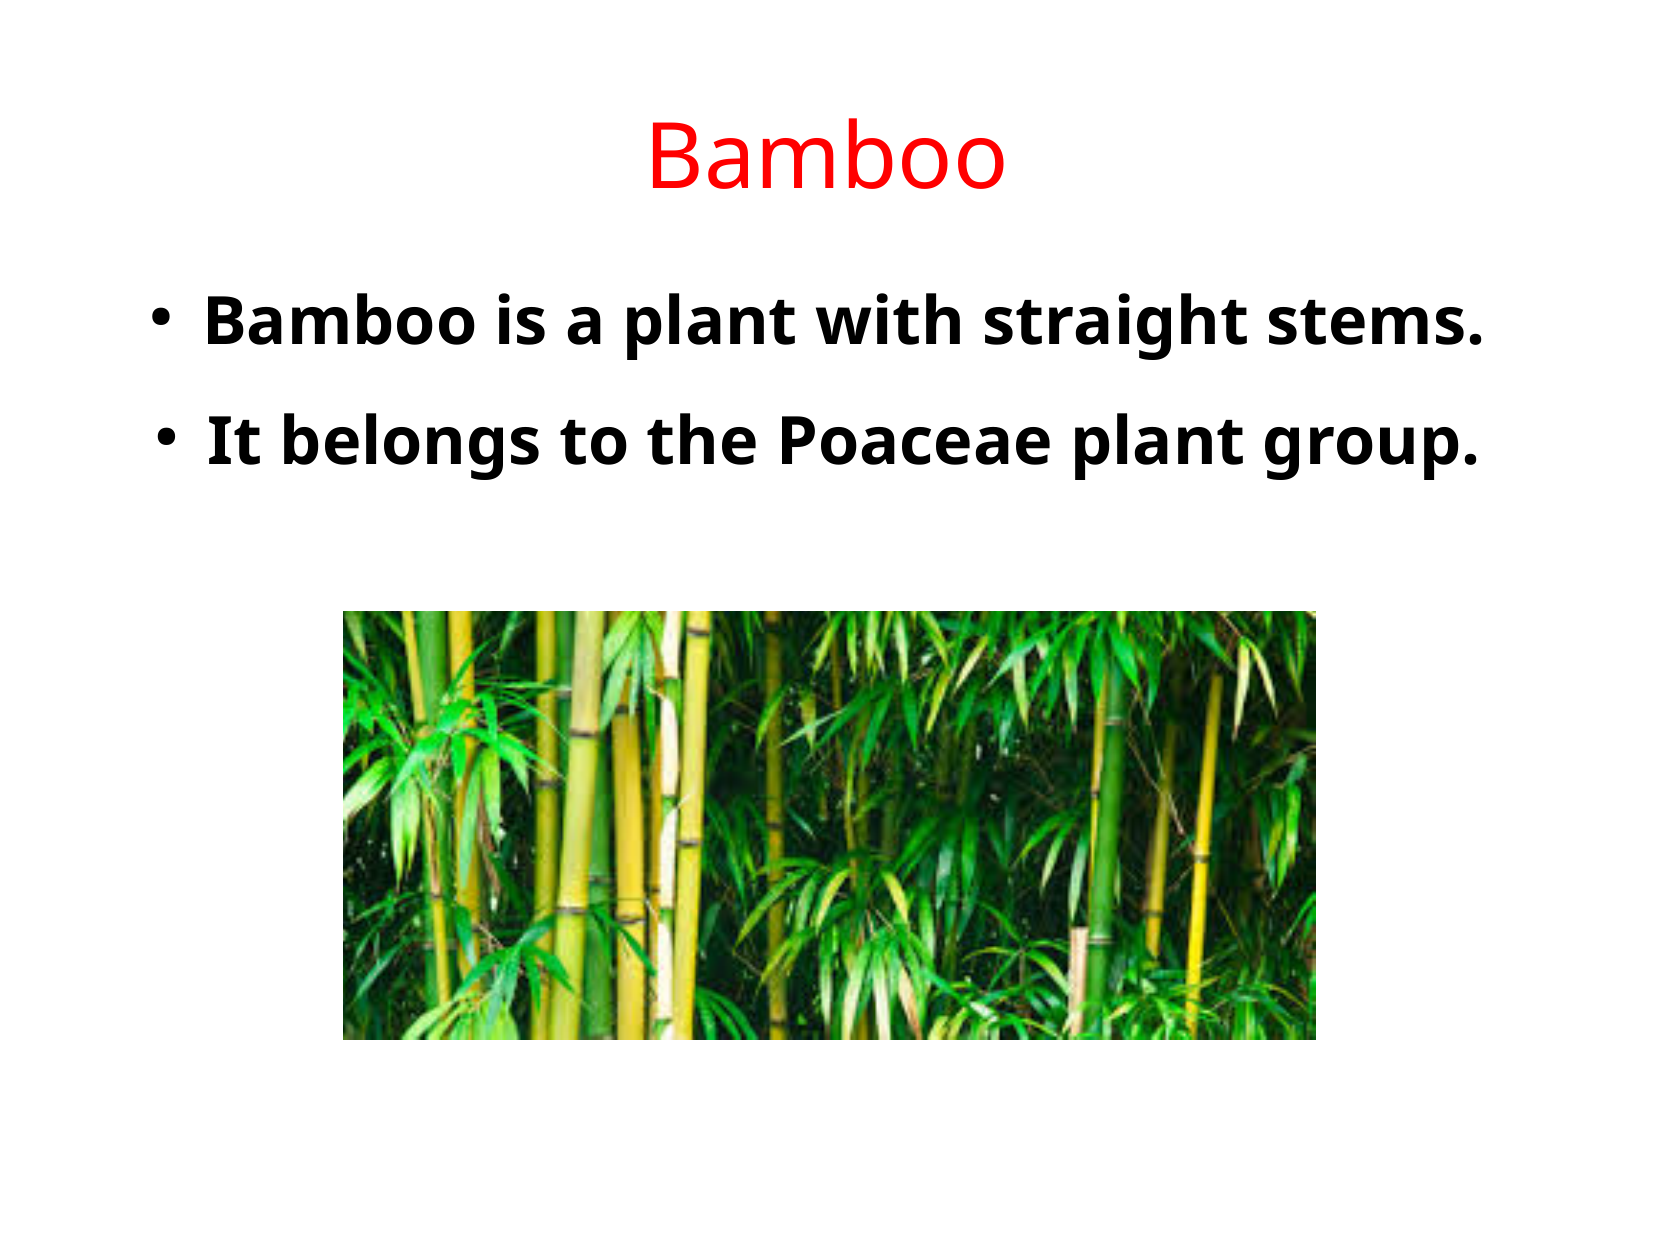

# Bamboo
Bamboo is a plant with straight stems.
It belongs to the Poaceae plant group.